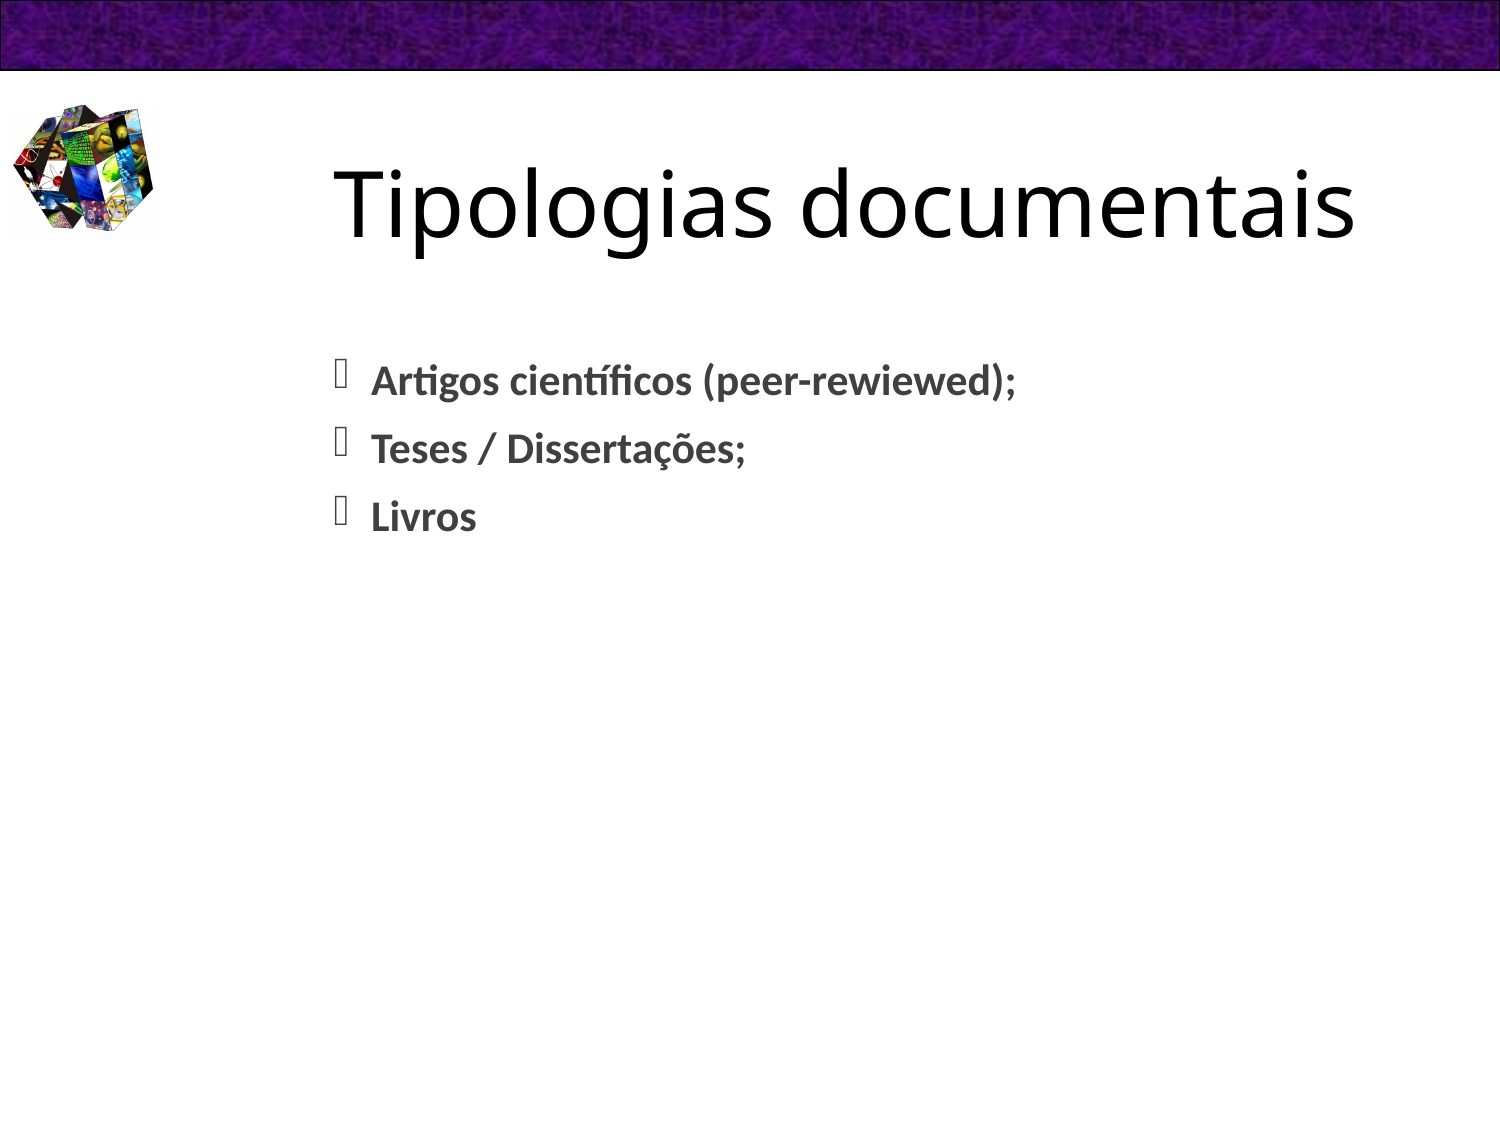

# Tipologias documentais
Artigos científicos (peer-rewiewed);
Teses / Dissertações;
Livros